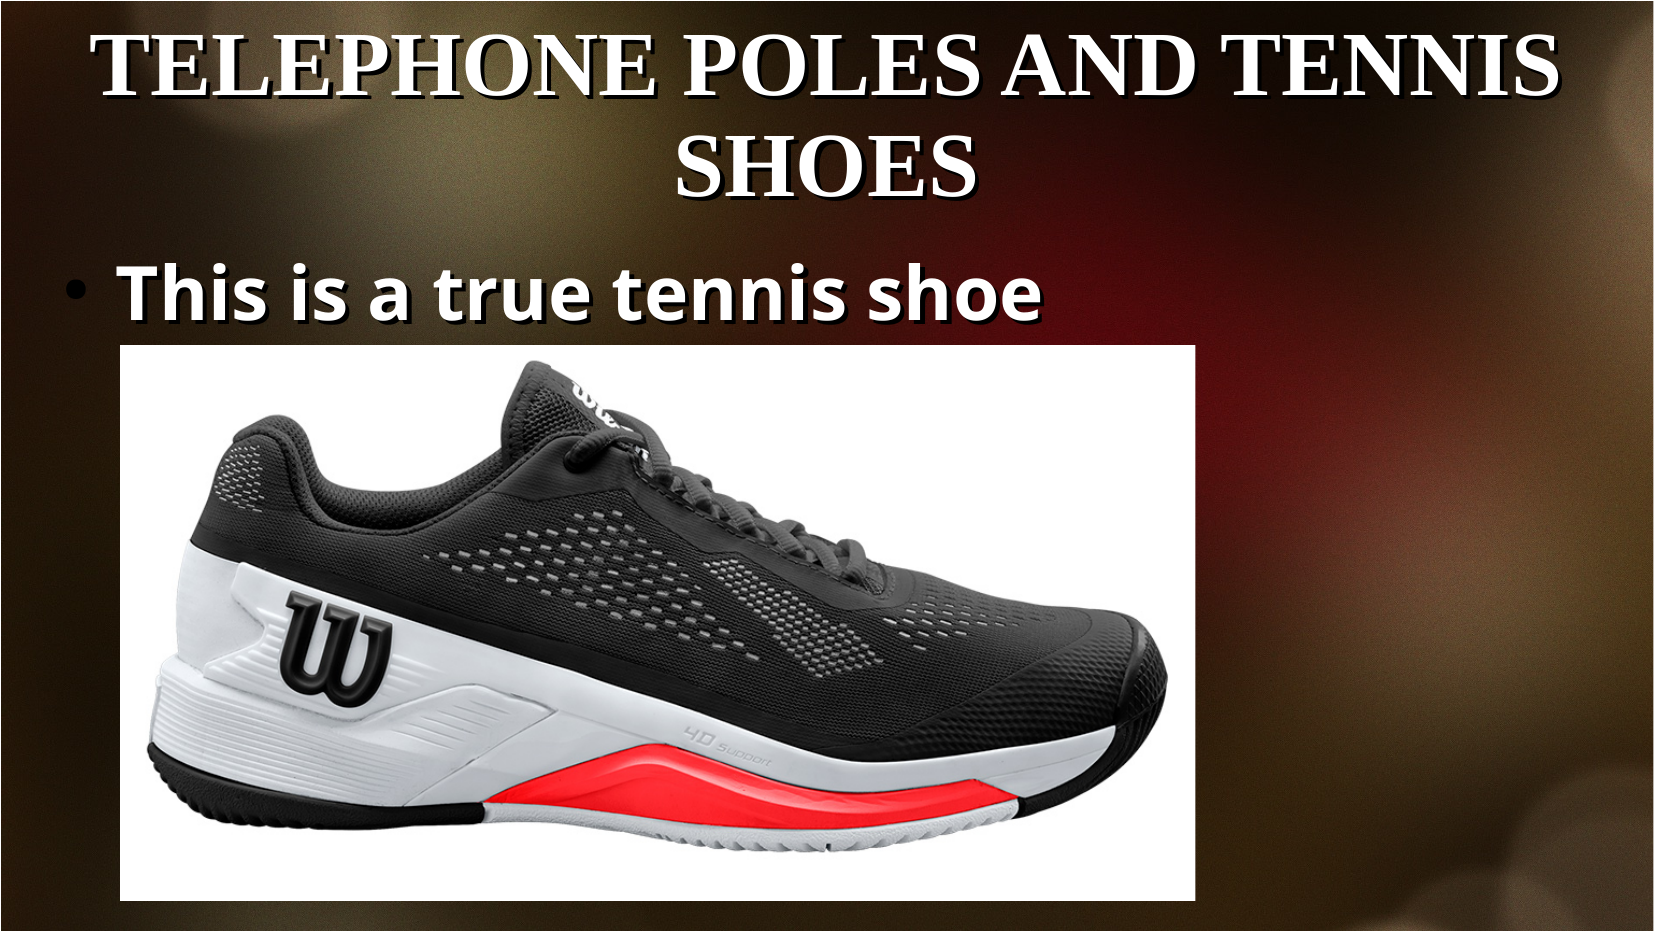

# TELEPHONE POLES AND TENNIS SHOES
This is a true tennis shoe